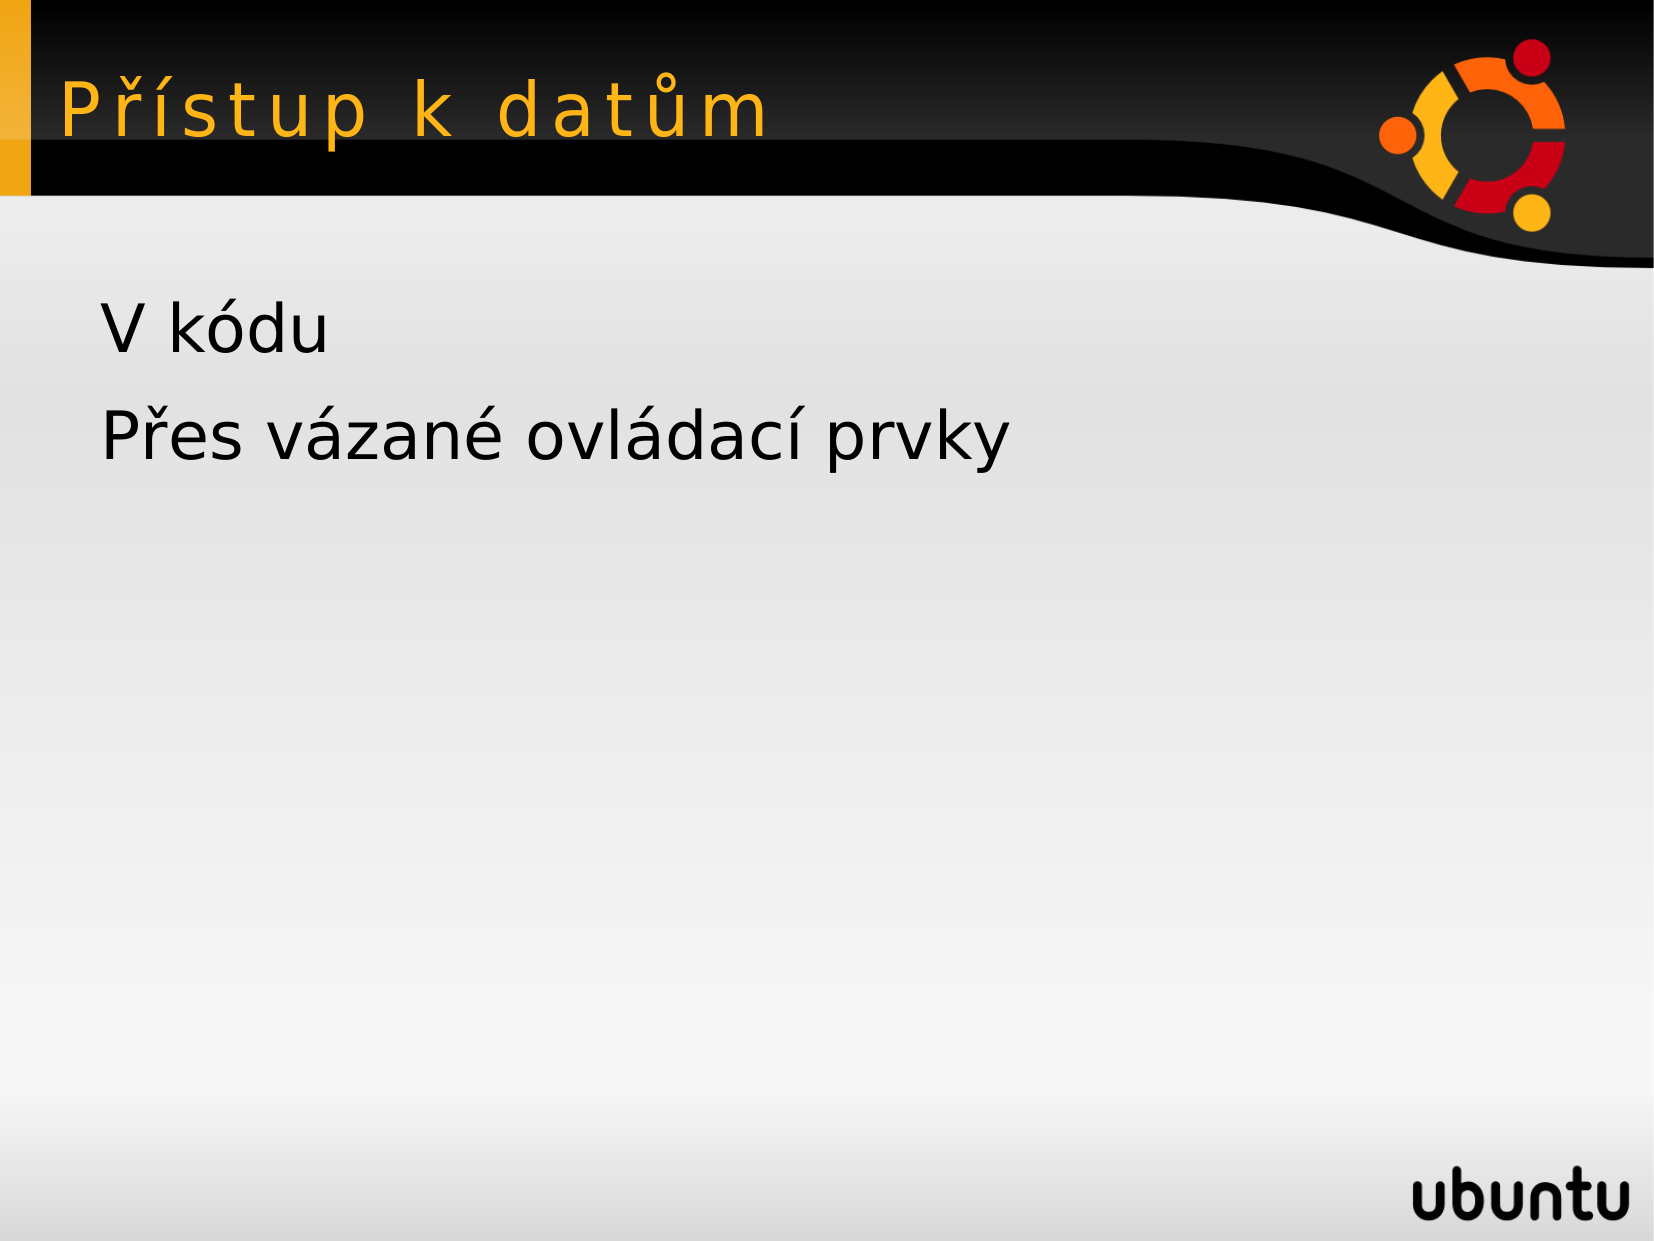

# Přístup k datům
V kódu
Přes vázané ovládací prvky